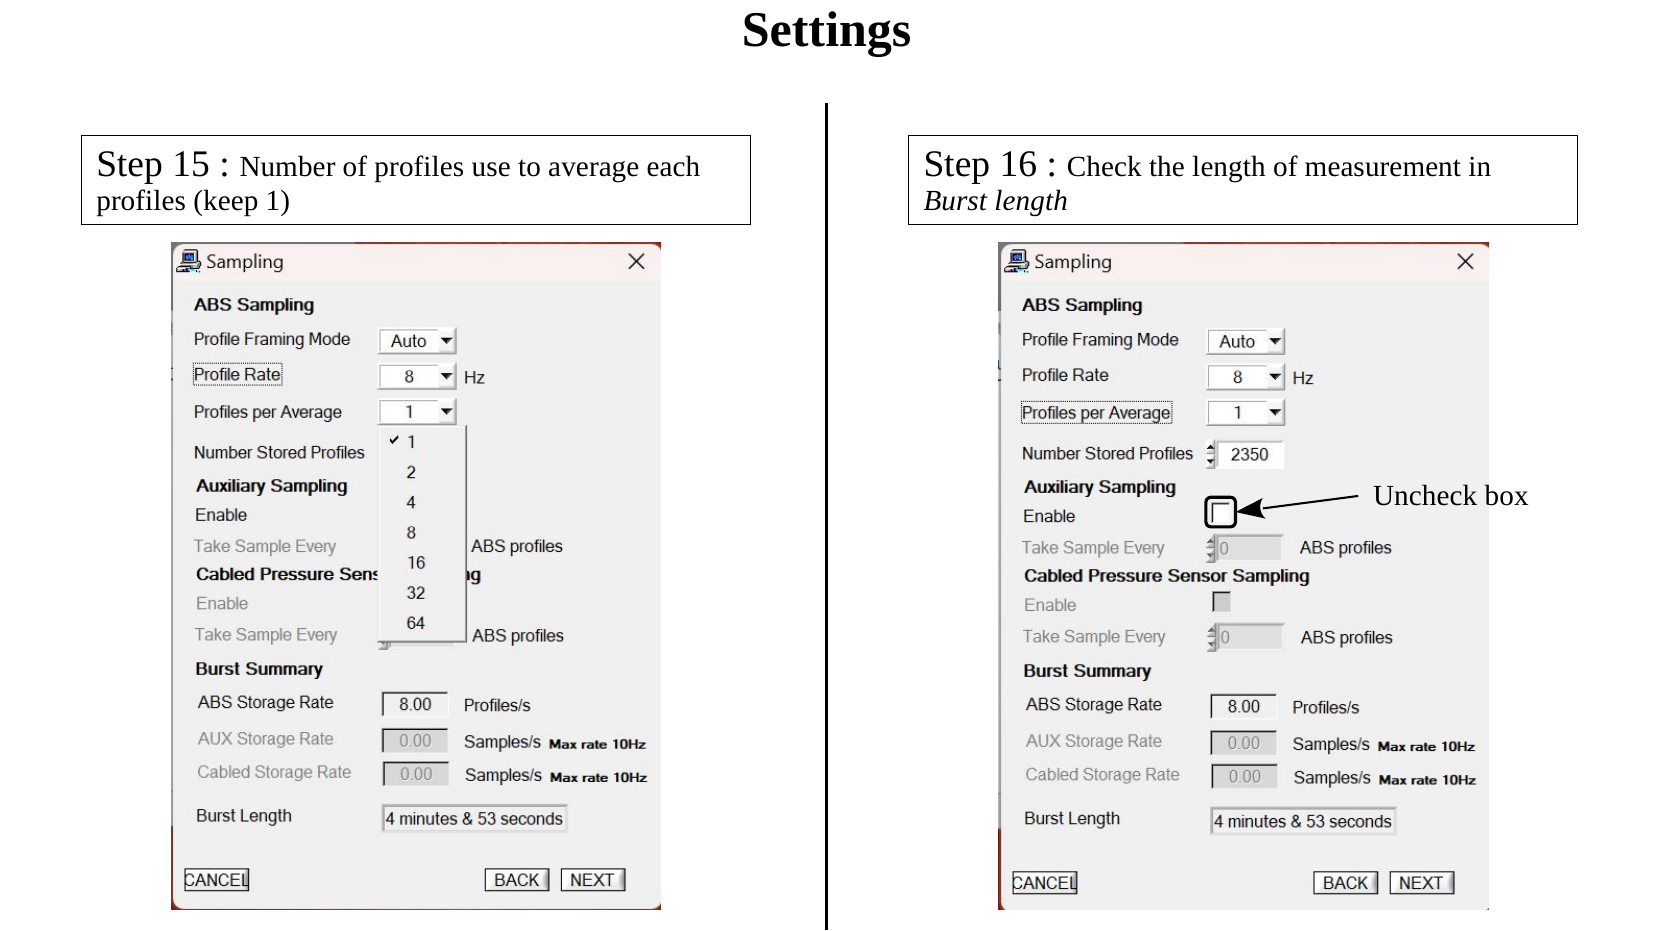

Settings
Step 15 : Number of profiles use to average each profiles (keep 1)
Step 16 : Check the length of measurement in Burst length
Uncheck box